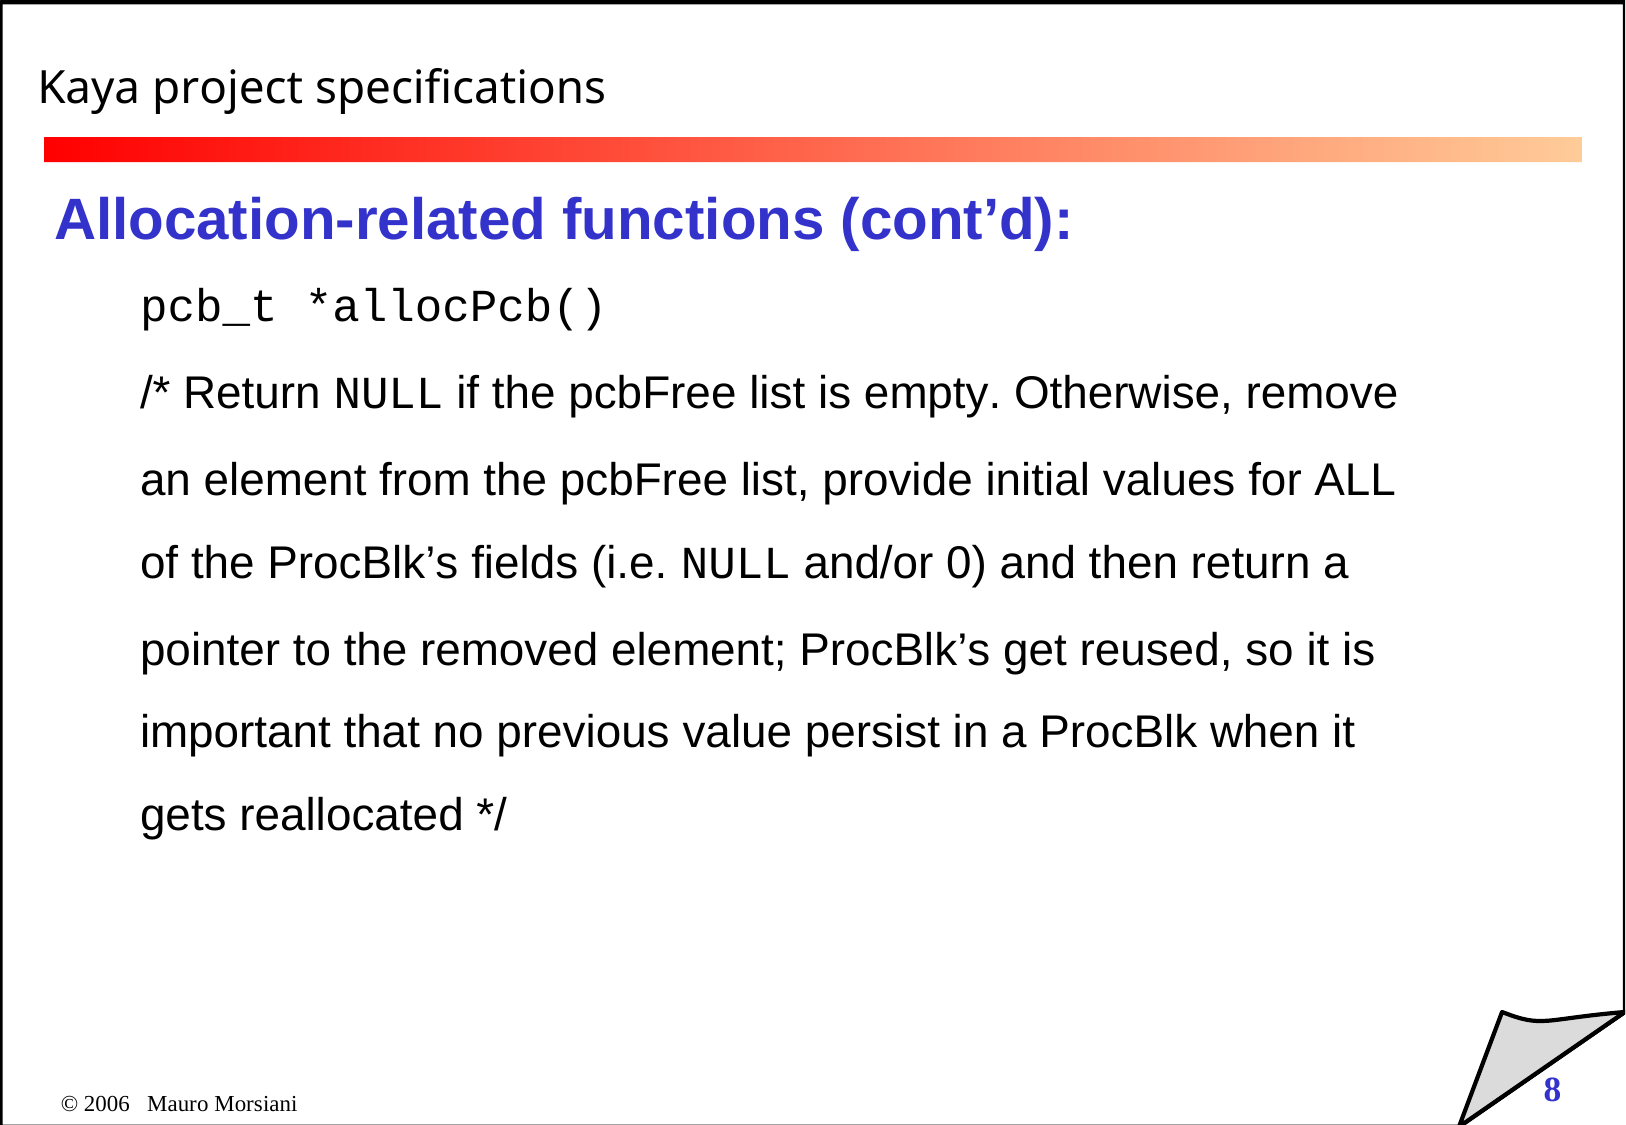

# Kaya project specifications
Allocation-related functions (cont’d):
pcb_t *allocPcb()
/* Return NULL if the pcbFree list is empty. Otherwise, remove
an element from the pcbFree list, provide initial values for ALL
of the ProcBlk’s fields (i.e. NULL and/or 0) and then return a
pointer to the removed element; ProcBlk’s get reused, so it is
important that no previous value persist in a ProcBlk when it
gets reallocated */